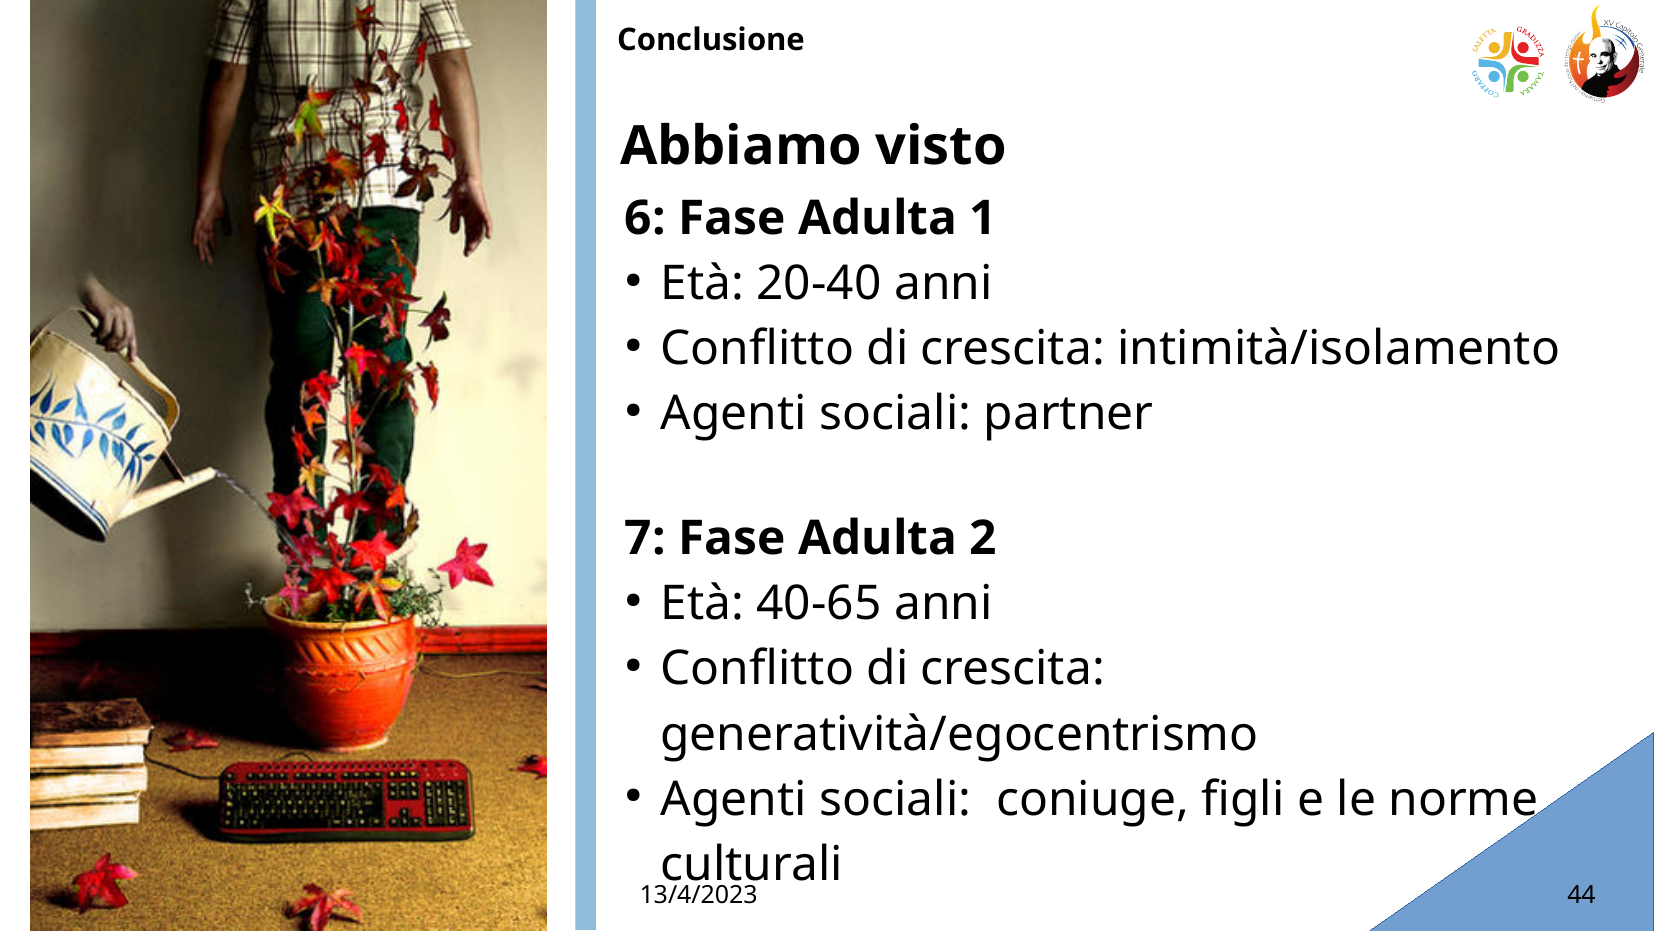

Conclusione
Abbiamo visto
# 6: Fase Adulta 1
Età: 20-40 anni
Conflitto di crescita: intimità/isolamento
Agenti sociali: partner
7: Fase Adulta 2
Età: 40-65 anni
Conflitto di crescita: generatività/egocentrismo
Agenti sociali: coniuge, figli e le norme culturali